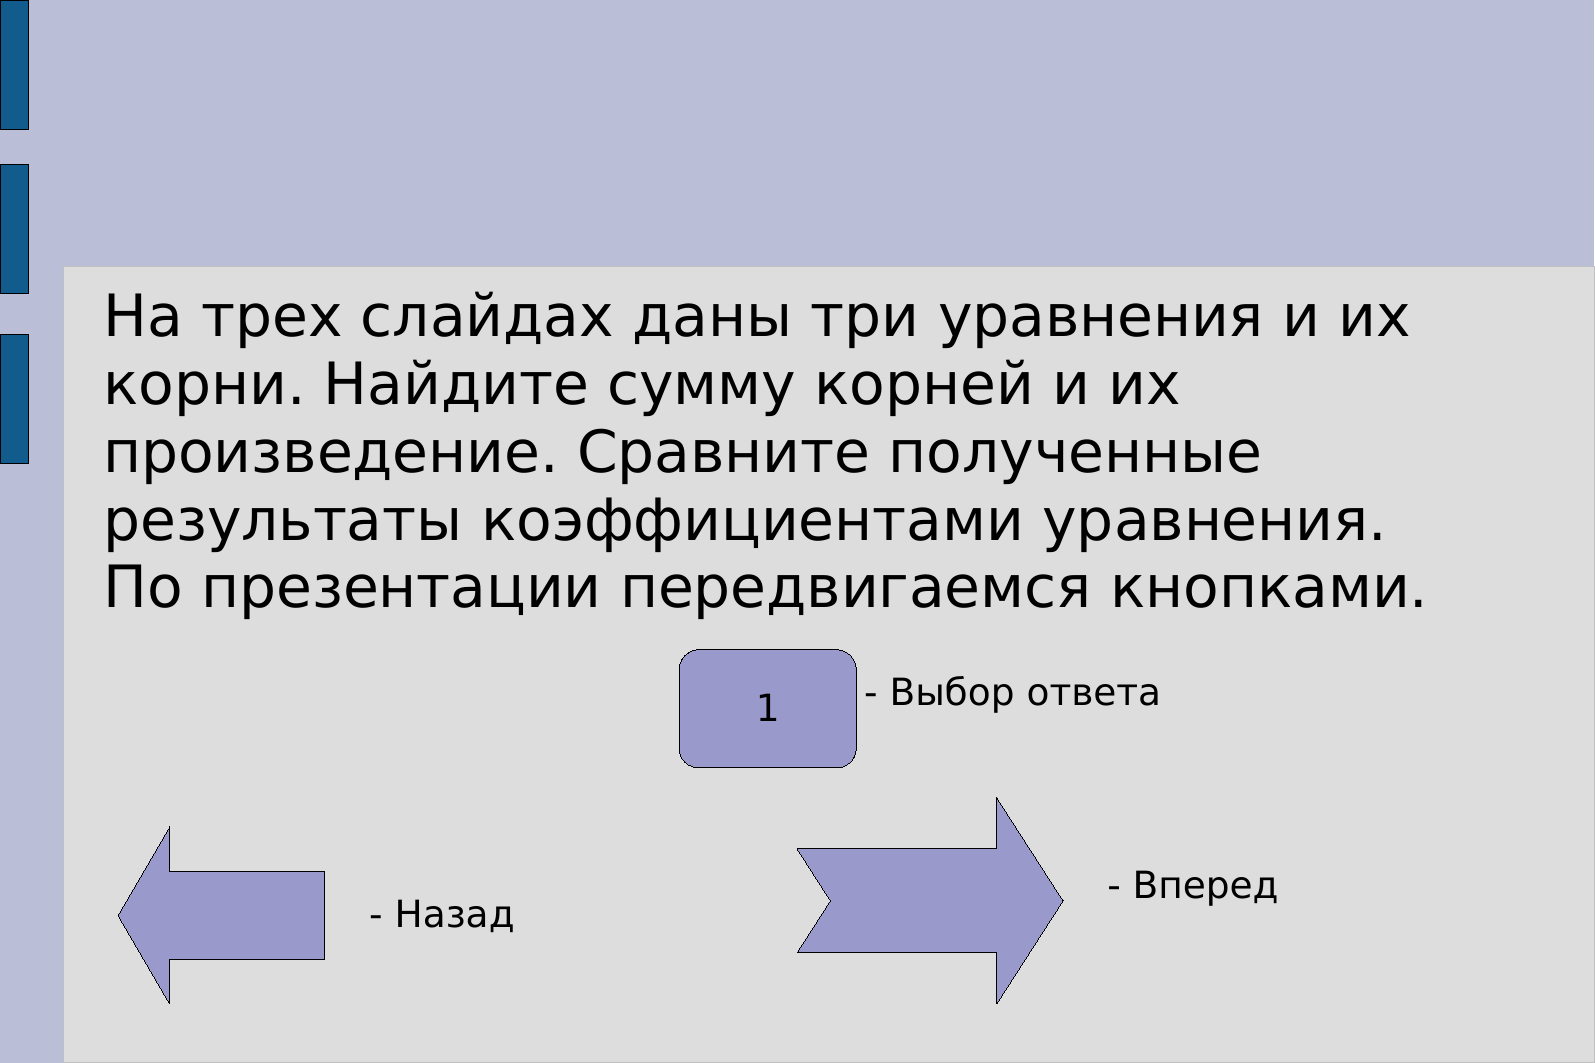

На трех слайдах даны три уравнения и их корни. Найдите сумму корней и их произведение. Сравните полученные результаты коэффициентами уравнения.
По презентации передвигаемся кнопками.
1
- Выбор ответа
- Вперед
- Назад